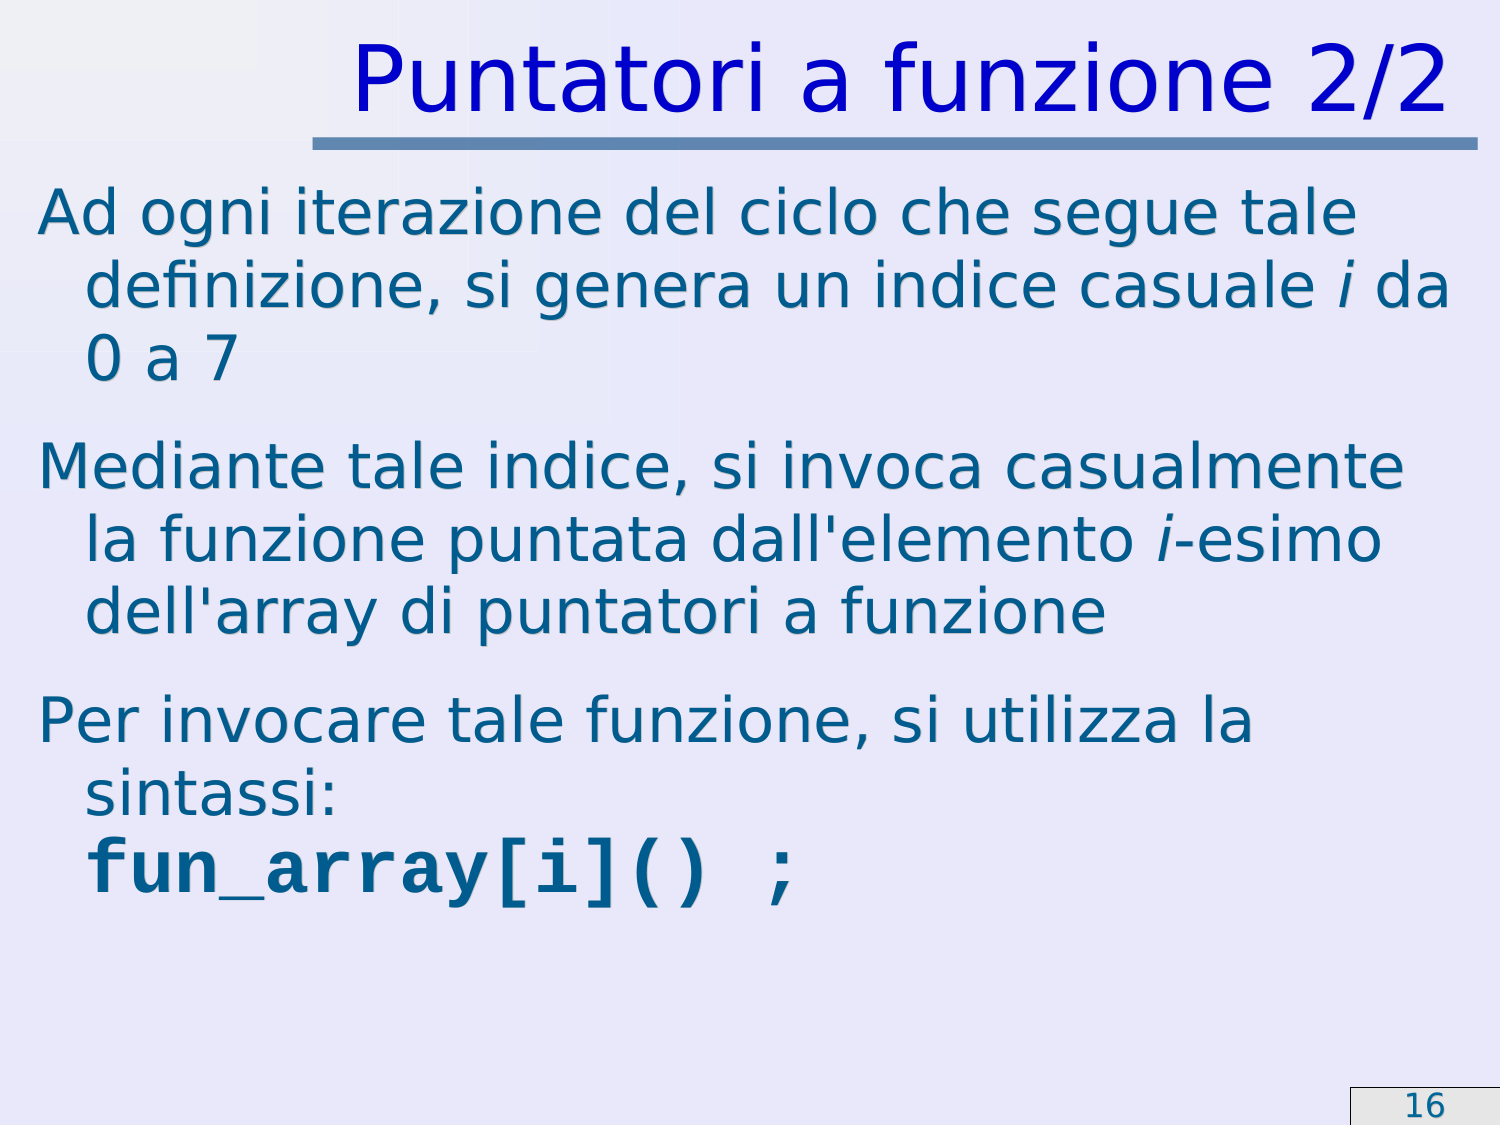

# Puntatori a funzione 2/2
Ad ogni iterazione del ciclo che segue tale definizione, si genera un indice casuale i da 0 a 7
Mediante tale indice, si invoca casualmente la funzione puntata dall'elemento i-esimo dell'array di puntatori a funzione
Per invocare tale funzione, si utilizza la sintassi:
fun_array[i]() ;